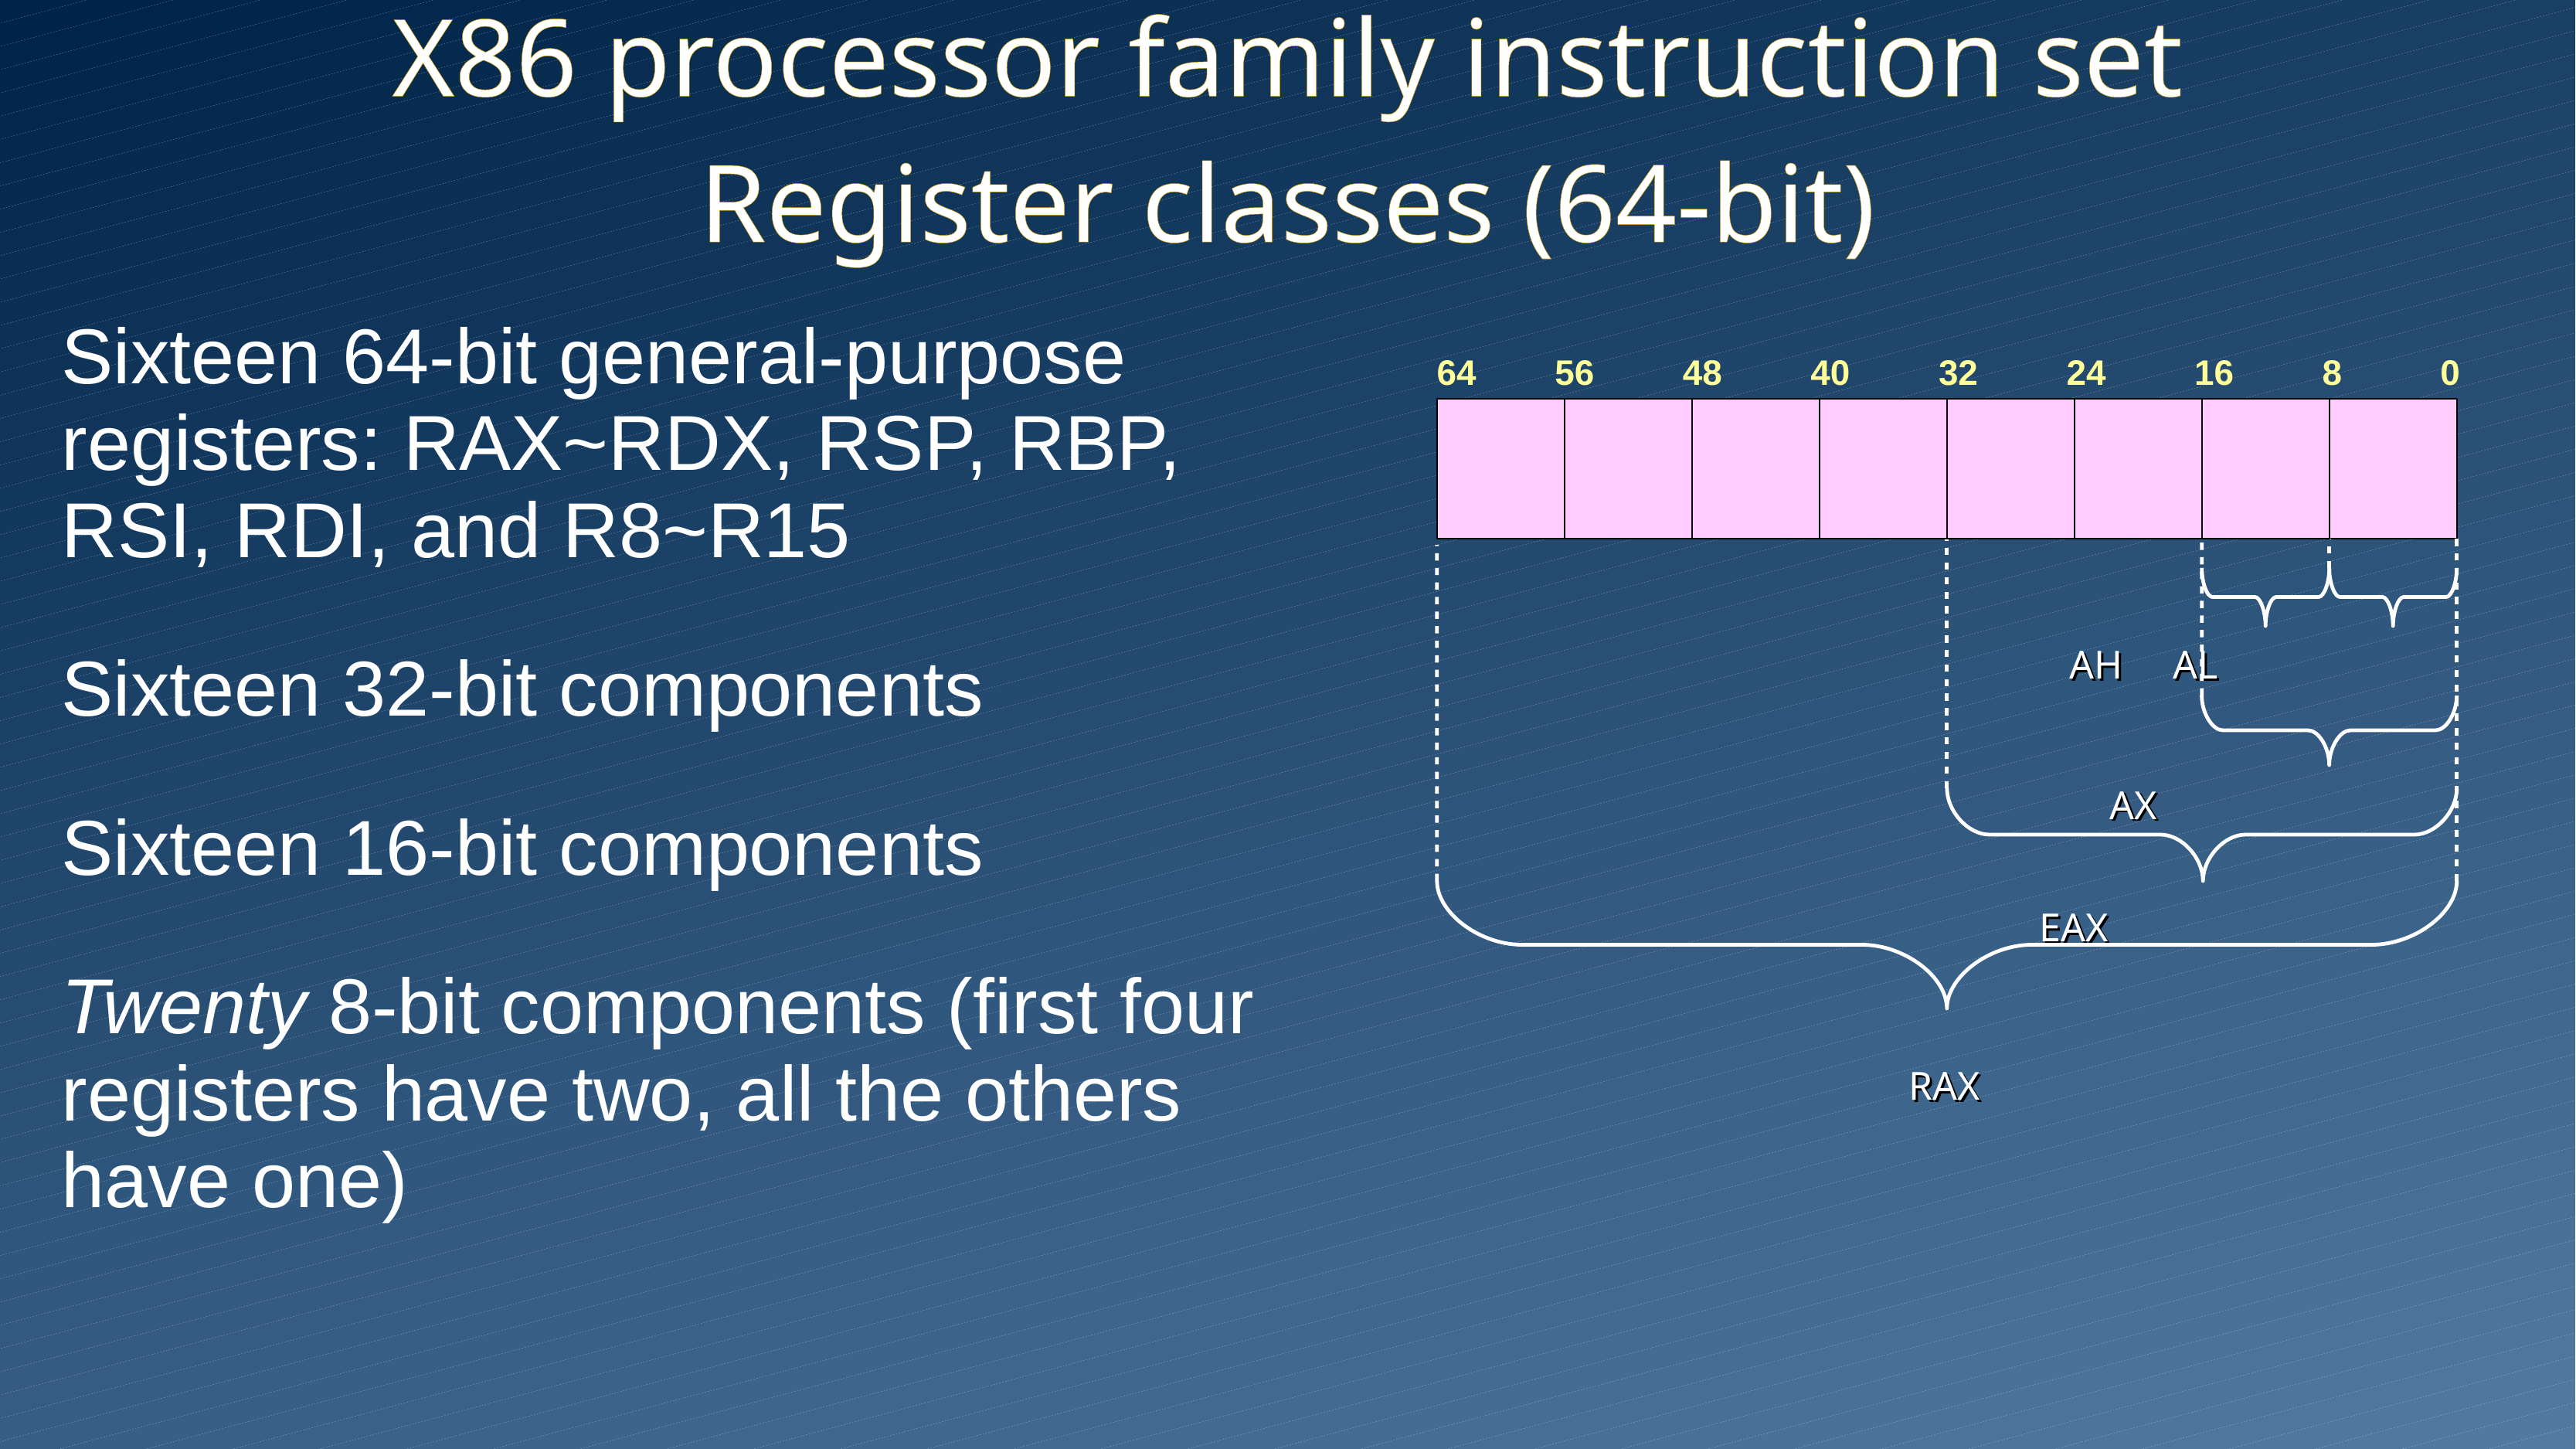

X86 processor family instruction set
Register classes (64-bit)
Sixteen 64-bit general-purpose registers: RAX~RDX, RSP, RBP, RSI, RDI, and R8~R15
Sixteen 32-bit components
Sixteen 16-bit components
Twenty 8-bit components (first four registers have two, all the others have one)
64 56 48 40 32 24 16 8 0
# AH AL
 AX
 EAX
 RAX